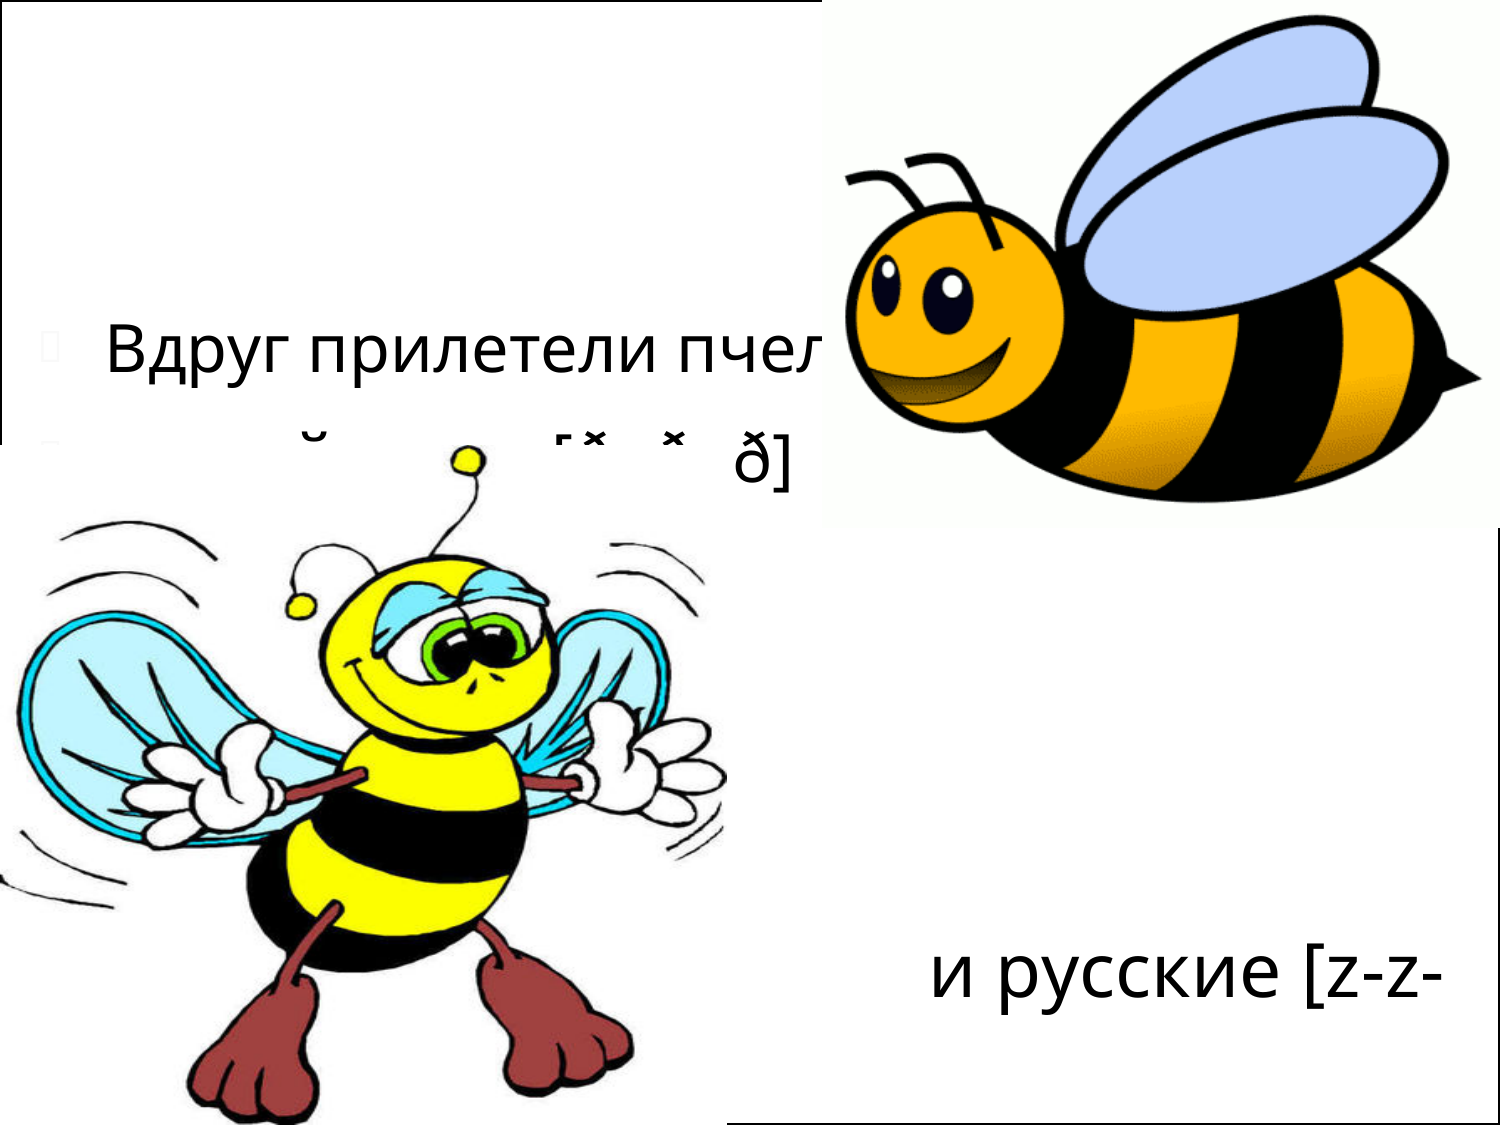

# Вдруг прилетели пчелки,
английские – [ð- ð- ð]
 и русские [z-z-z]